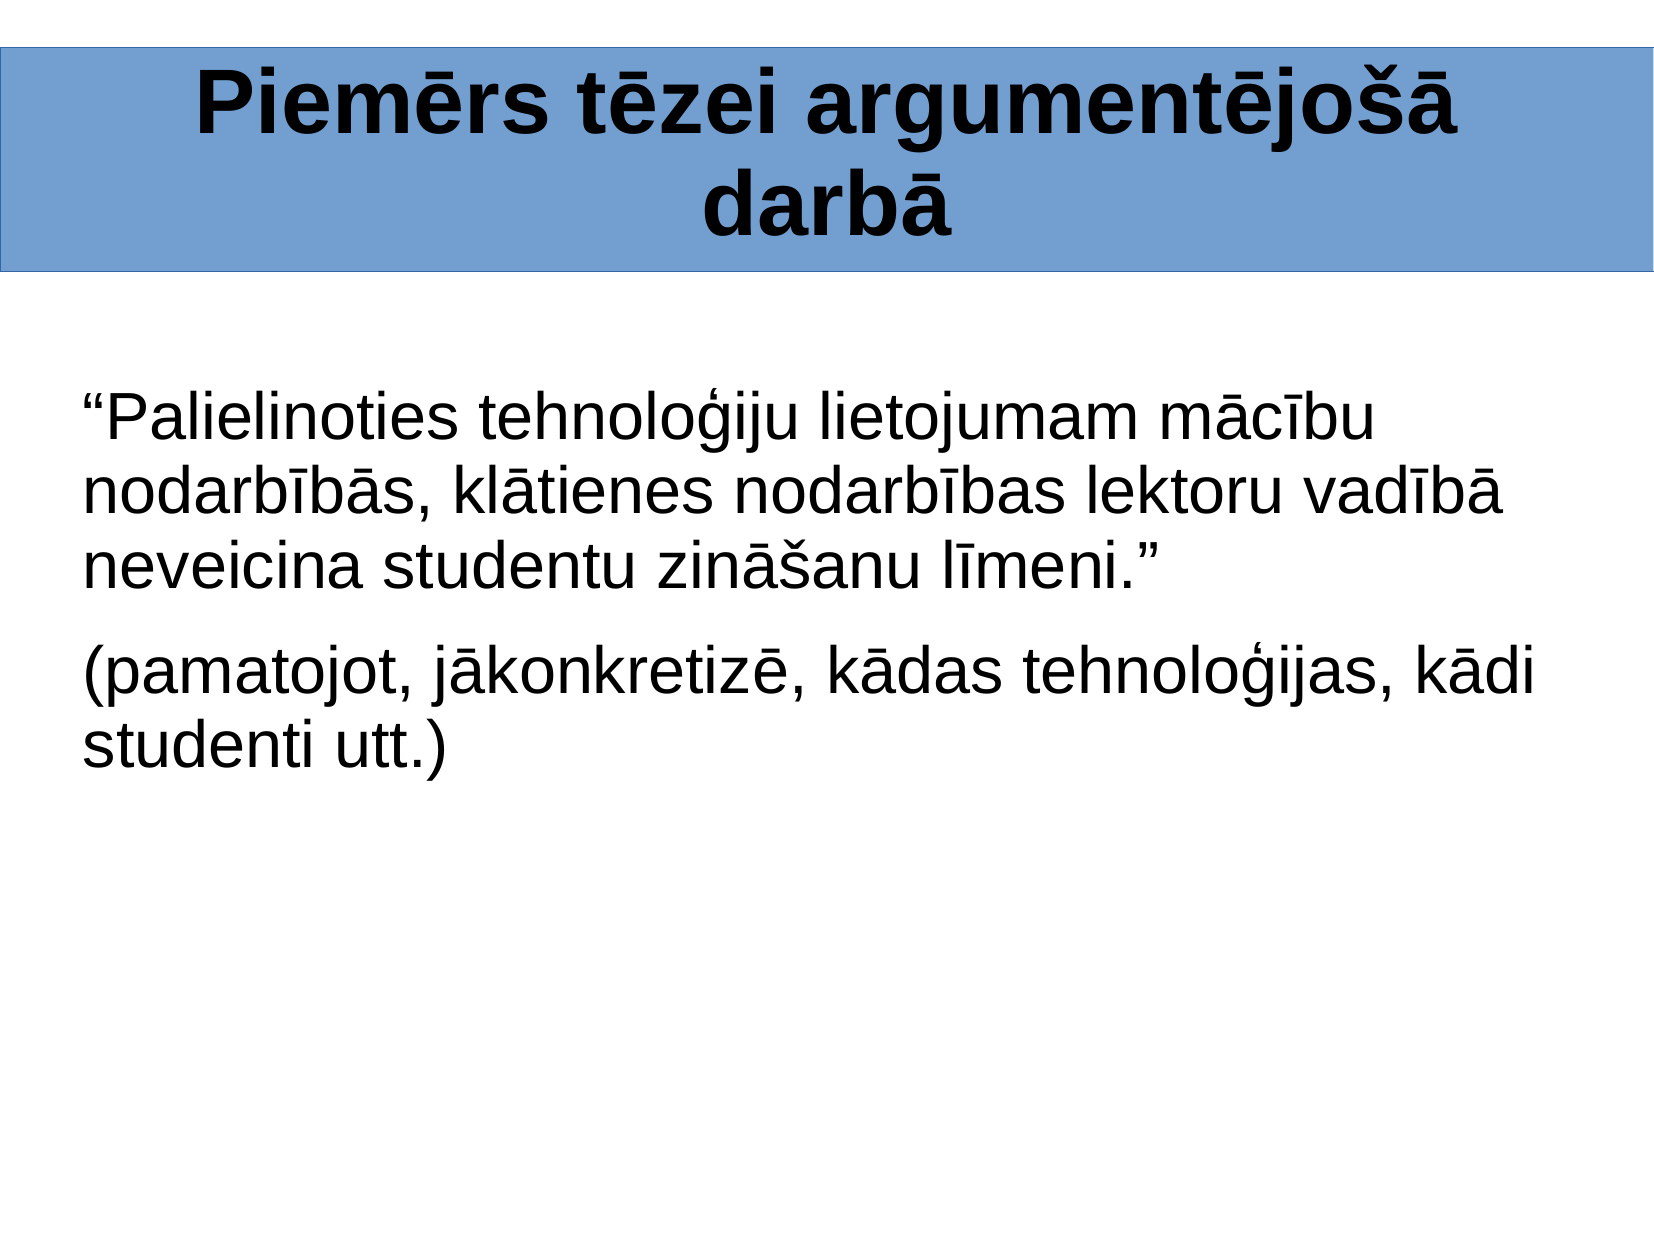

# Piemērs tēzei argumentējošā darbā
“Palielinoties tehnoloģiju lietojumam mācību nodarbībās, klātienes nodarbības lektoru vadībā neveicina studentu zināšanu līmeni.”
(pamatojot, jākonkretizē, kādas tehnoloģijas, kādi studenti utt.)